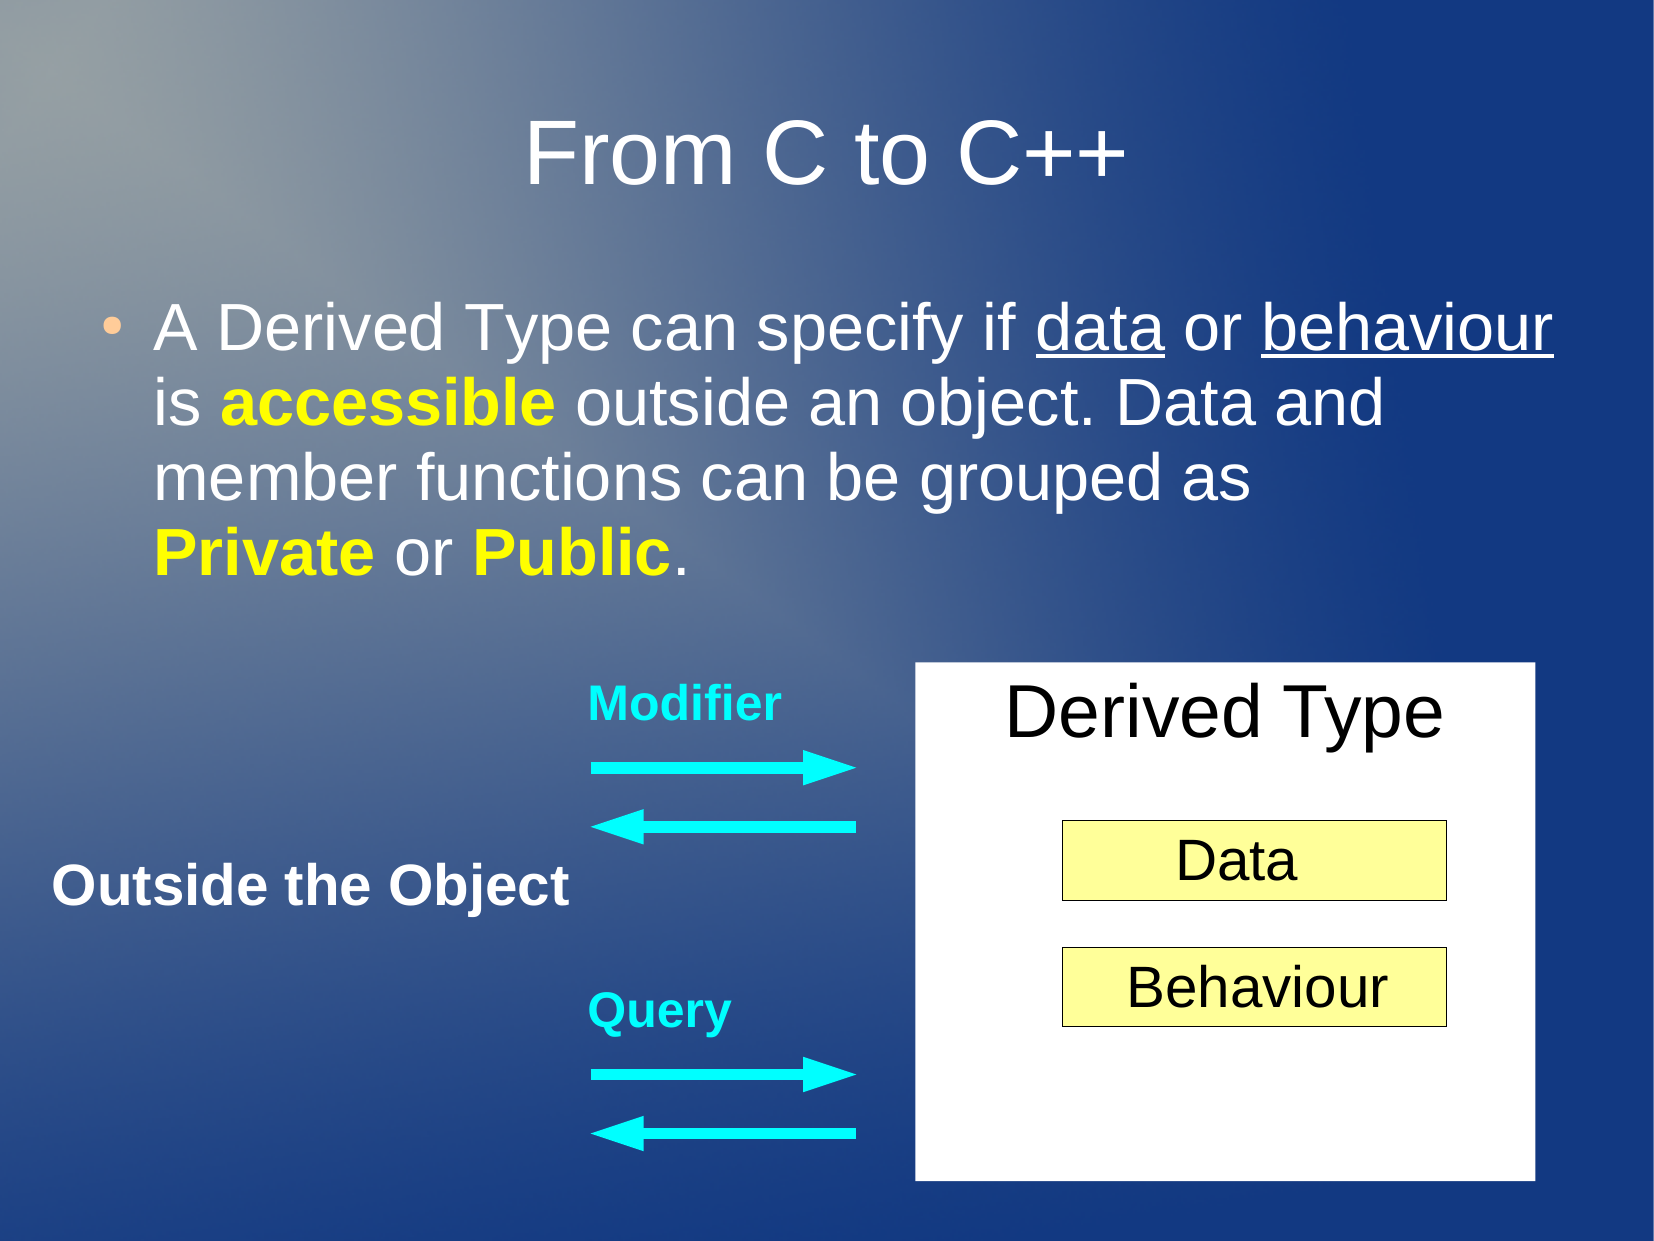

# From C to C++
A Derived Type can specify if data or behaviour is accessible outside an object. Data and member functions can be grouped as
Private or Public.
Derived Type
Modifier
 Data
Outside the Object
 Behaviour
Query